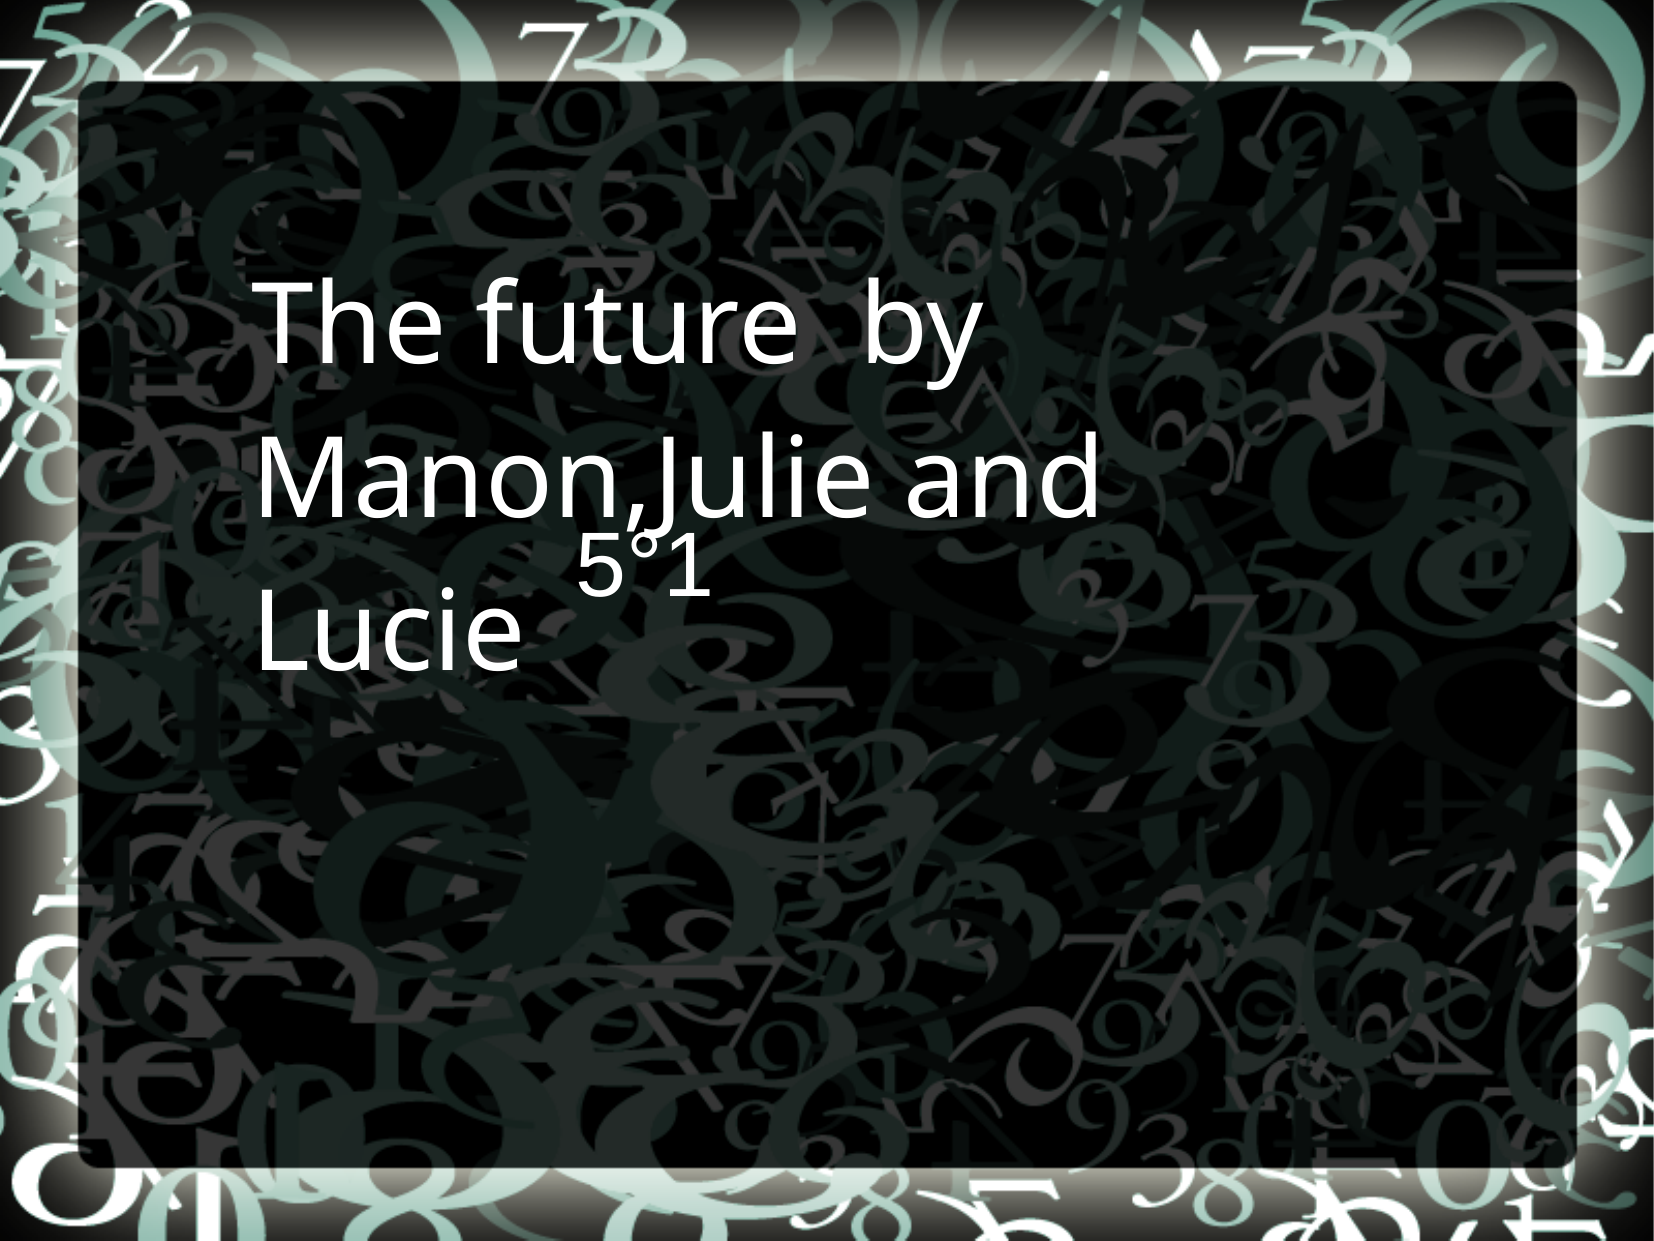

The future by Manon,Julie and Lucie
5°1